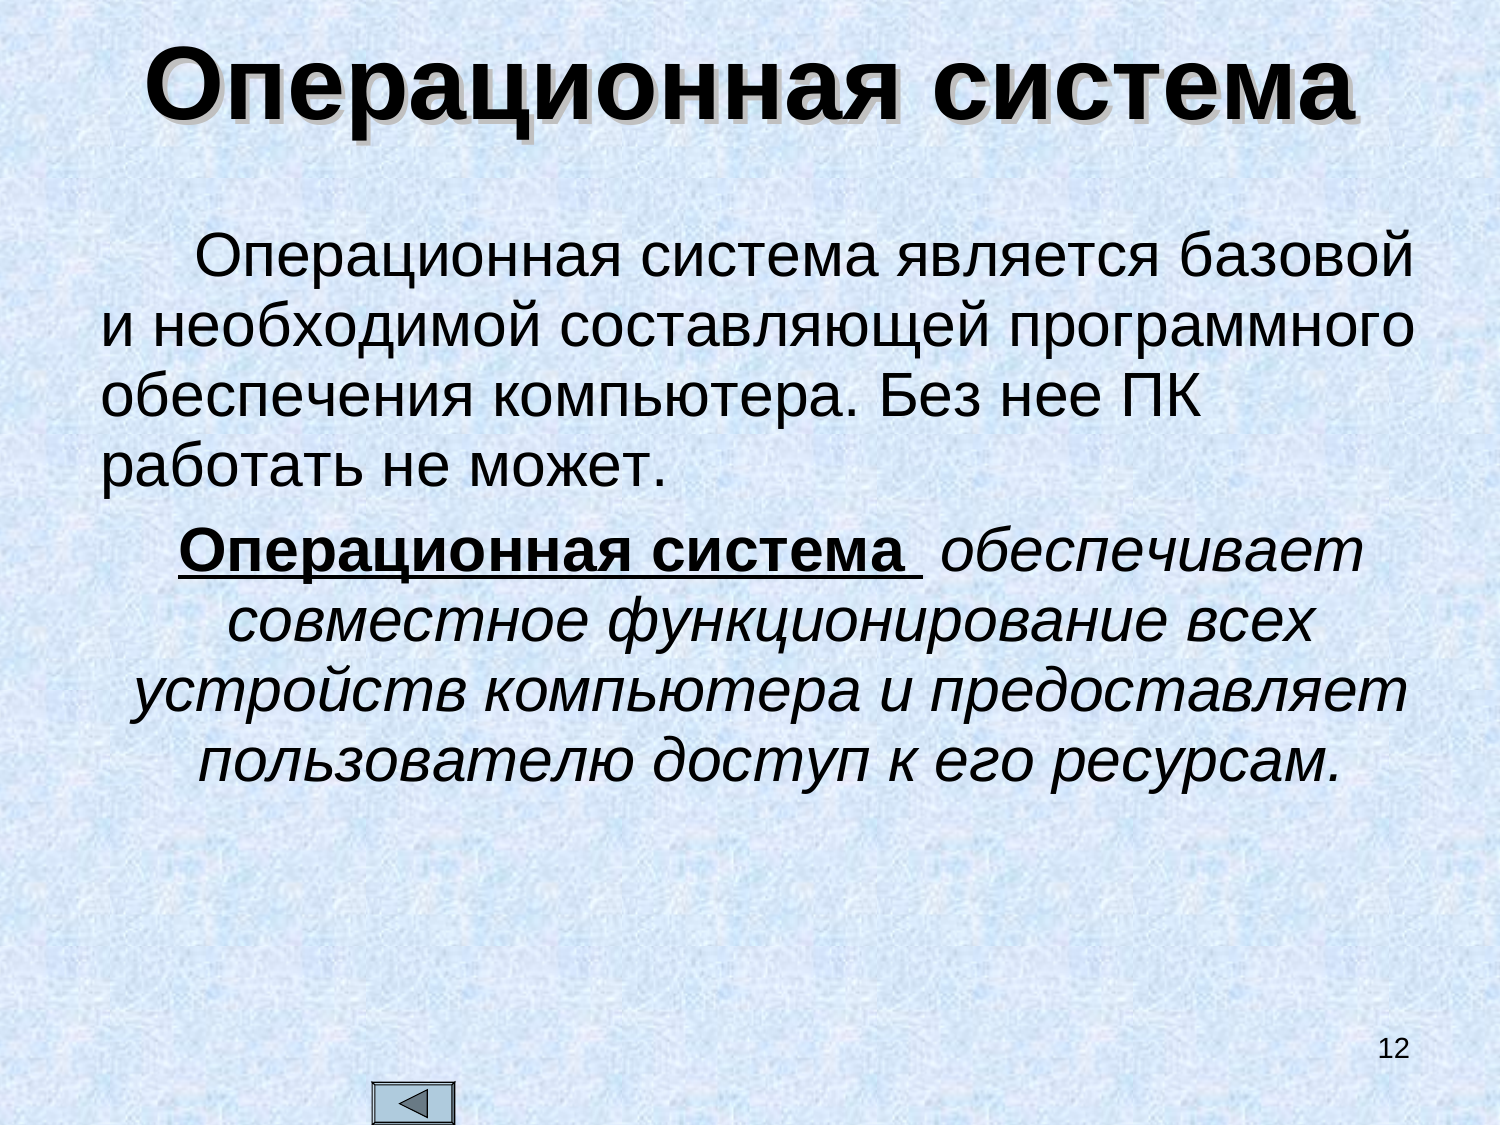

# Операционная система
		Операционная система является базовой и необходимой составляющей программного обеспечения компьютера. Без нее ПК работать не может.
	Операционная система обеспечивает совместное функционирование всех устройств компьютера и предоставляет пользователю доступ к его ресурсам.
12